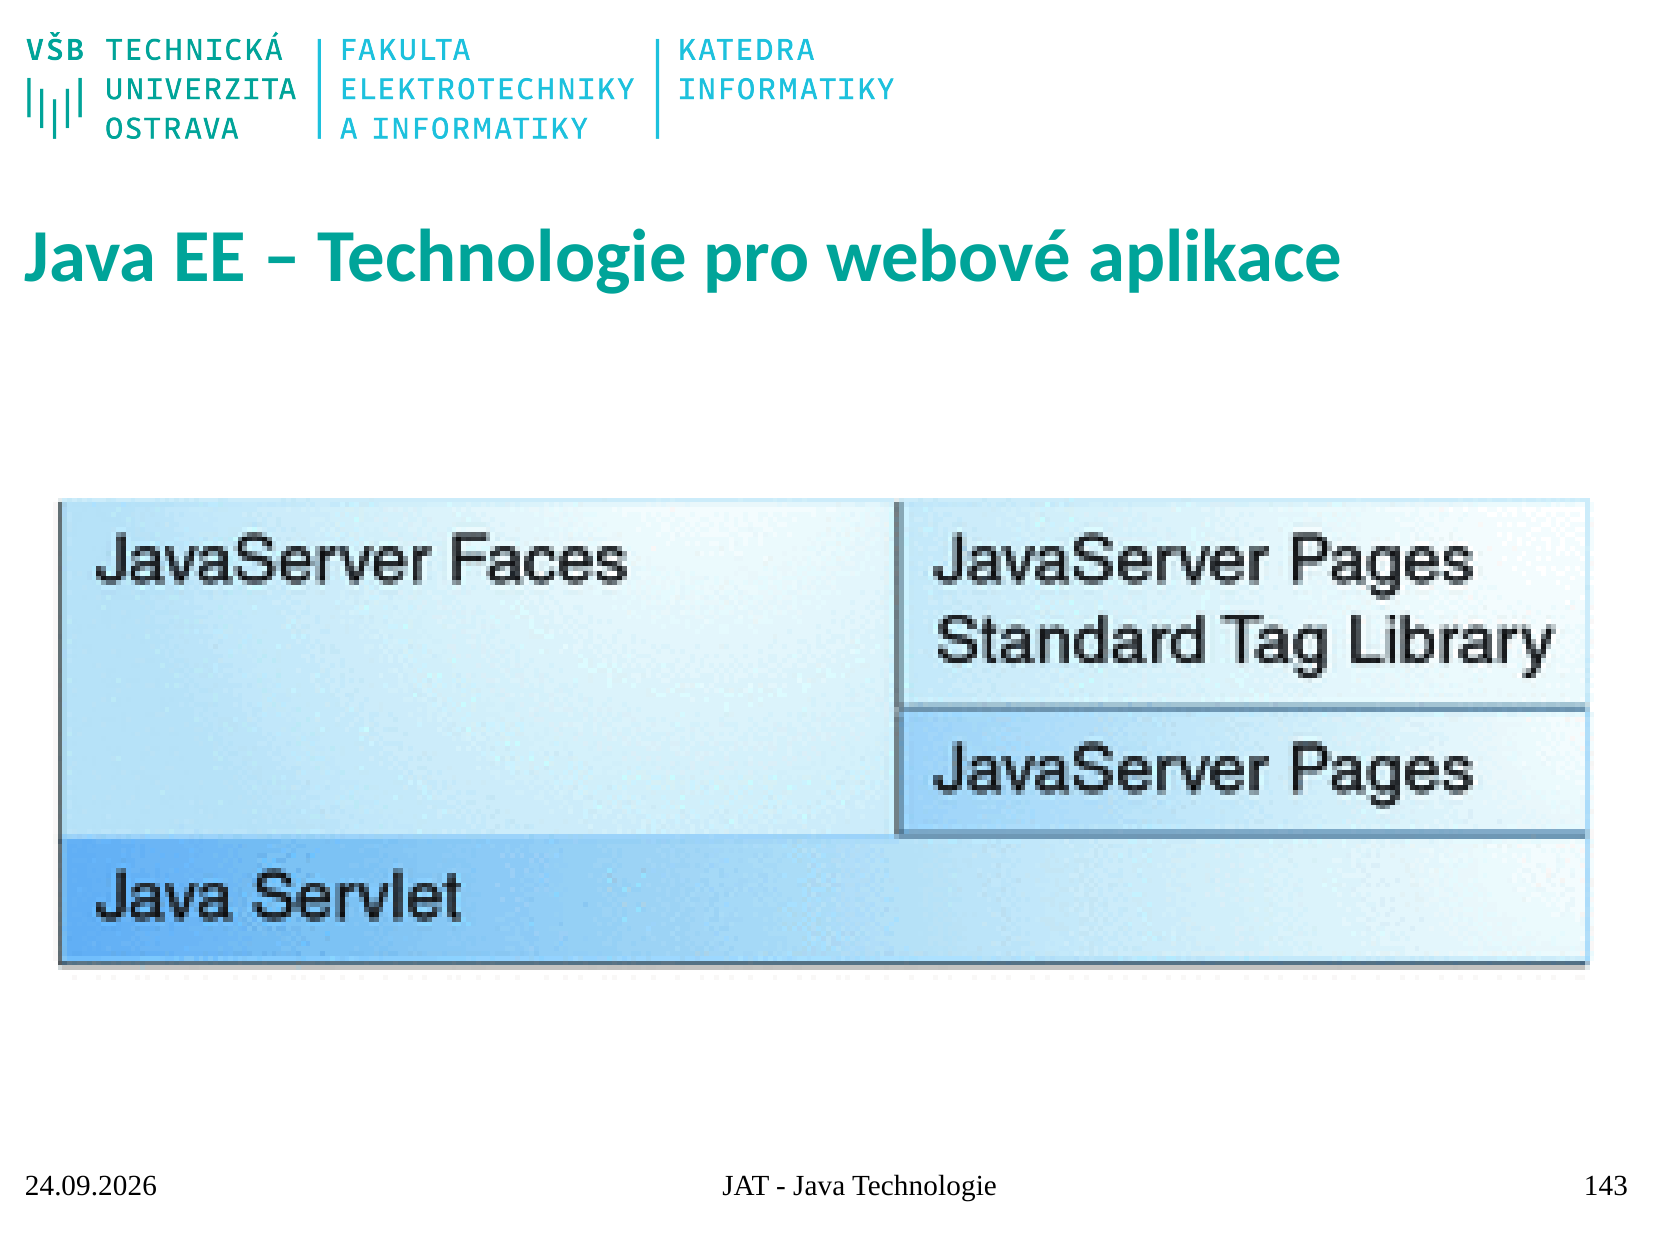

# Java EE – Technologie pro webové aplikace
JAT - Java Technologie
143